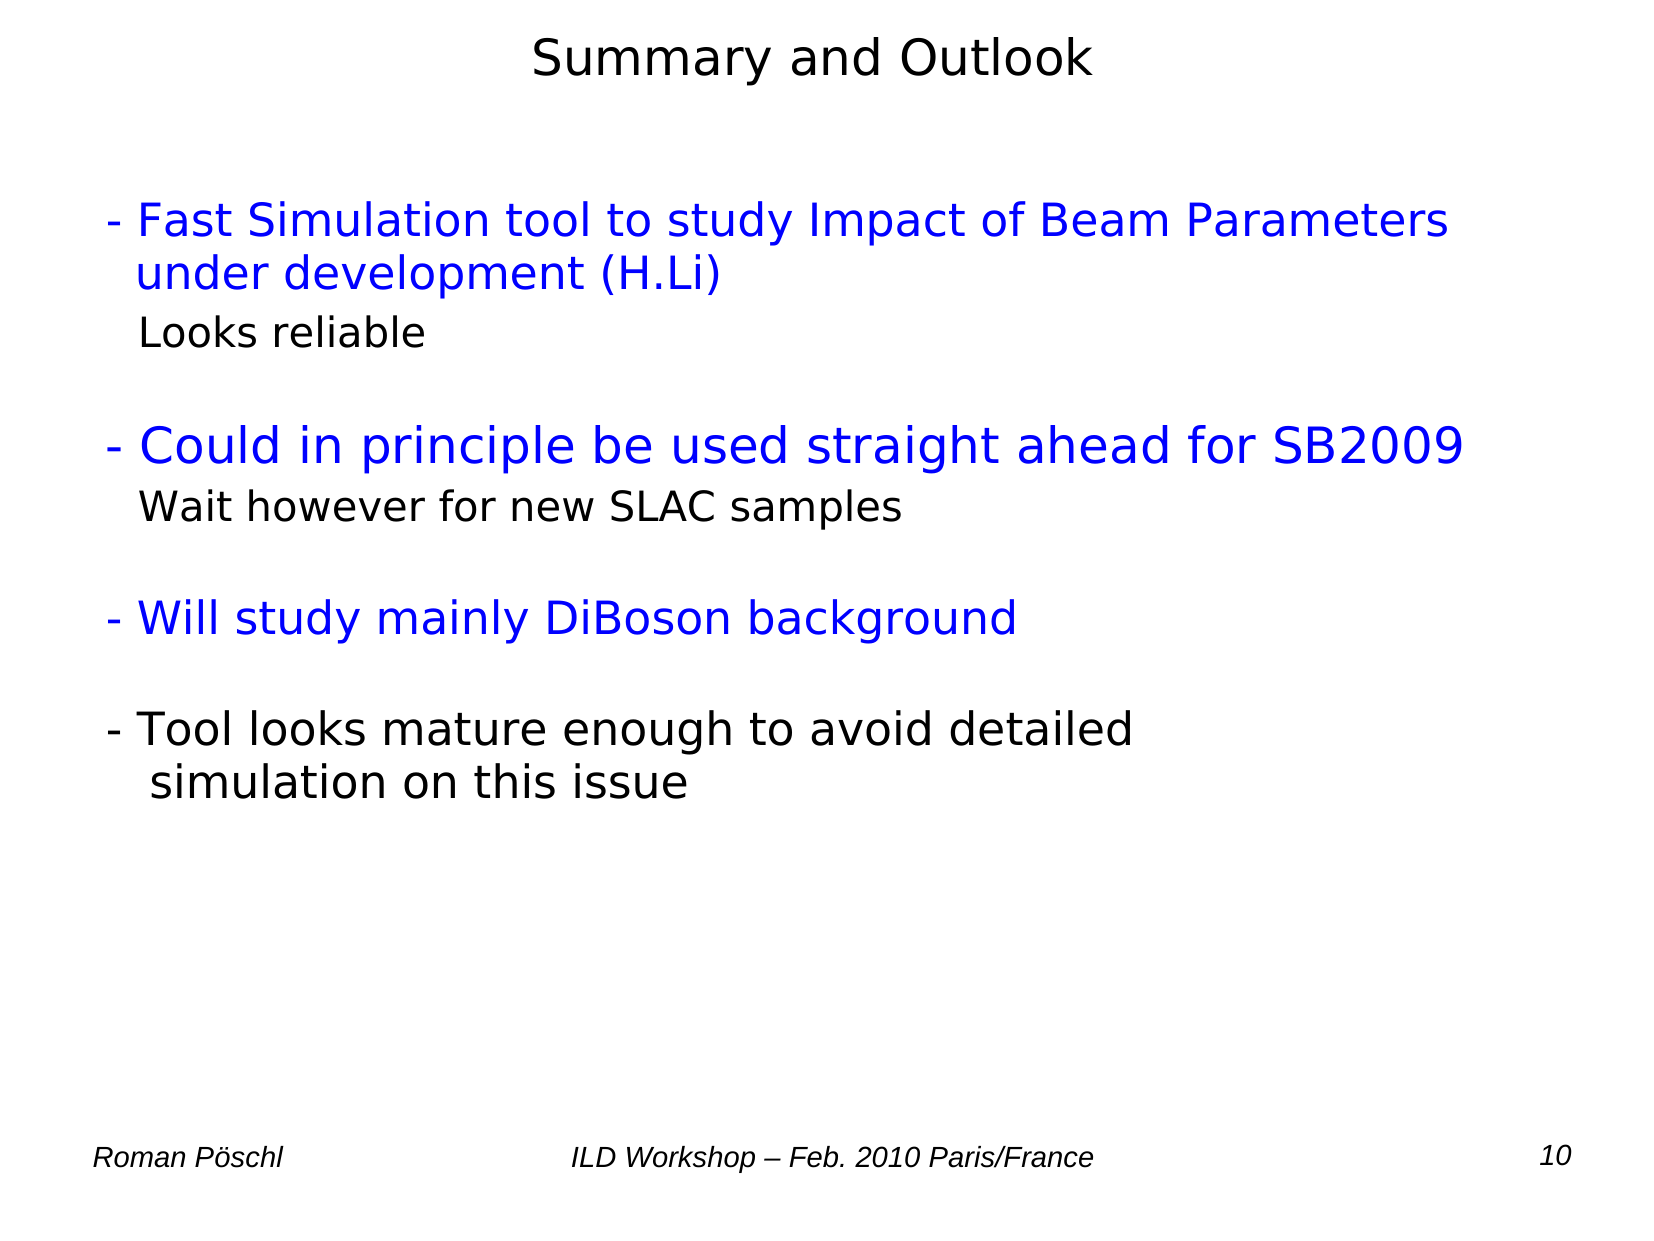

Summary and Outlook
- Fast Simulation tool to study Impact of Beam Parameters
 under development (H.Li)
 Looks reliable
- Could in principle be used straight ahead for SB2009
 Wait however for new SLAC samples
- Will study mainly DiBoson background
- Tool looks mature enough to avoid detailed
 simulation on this issue